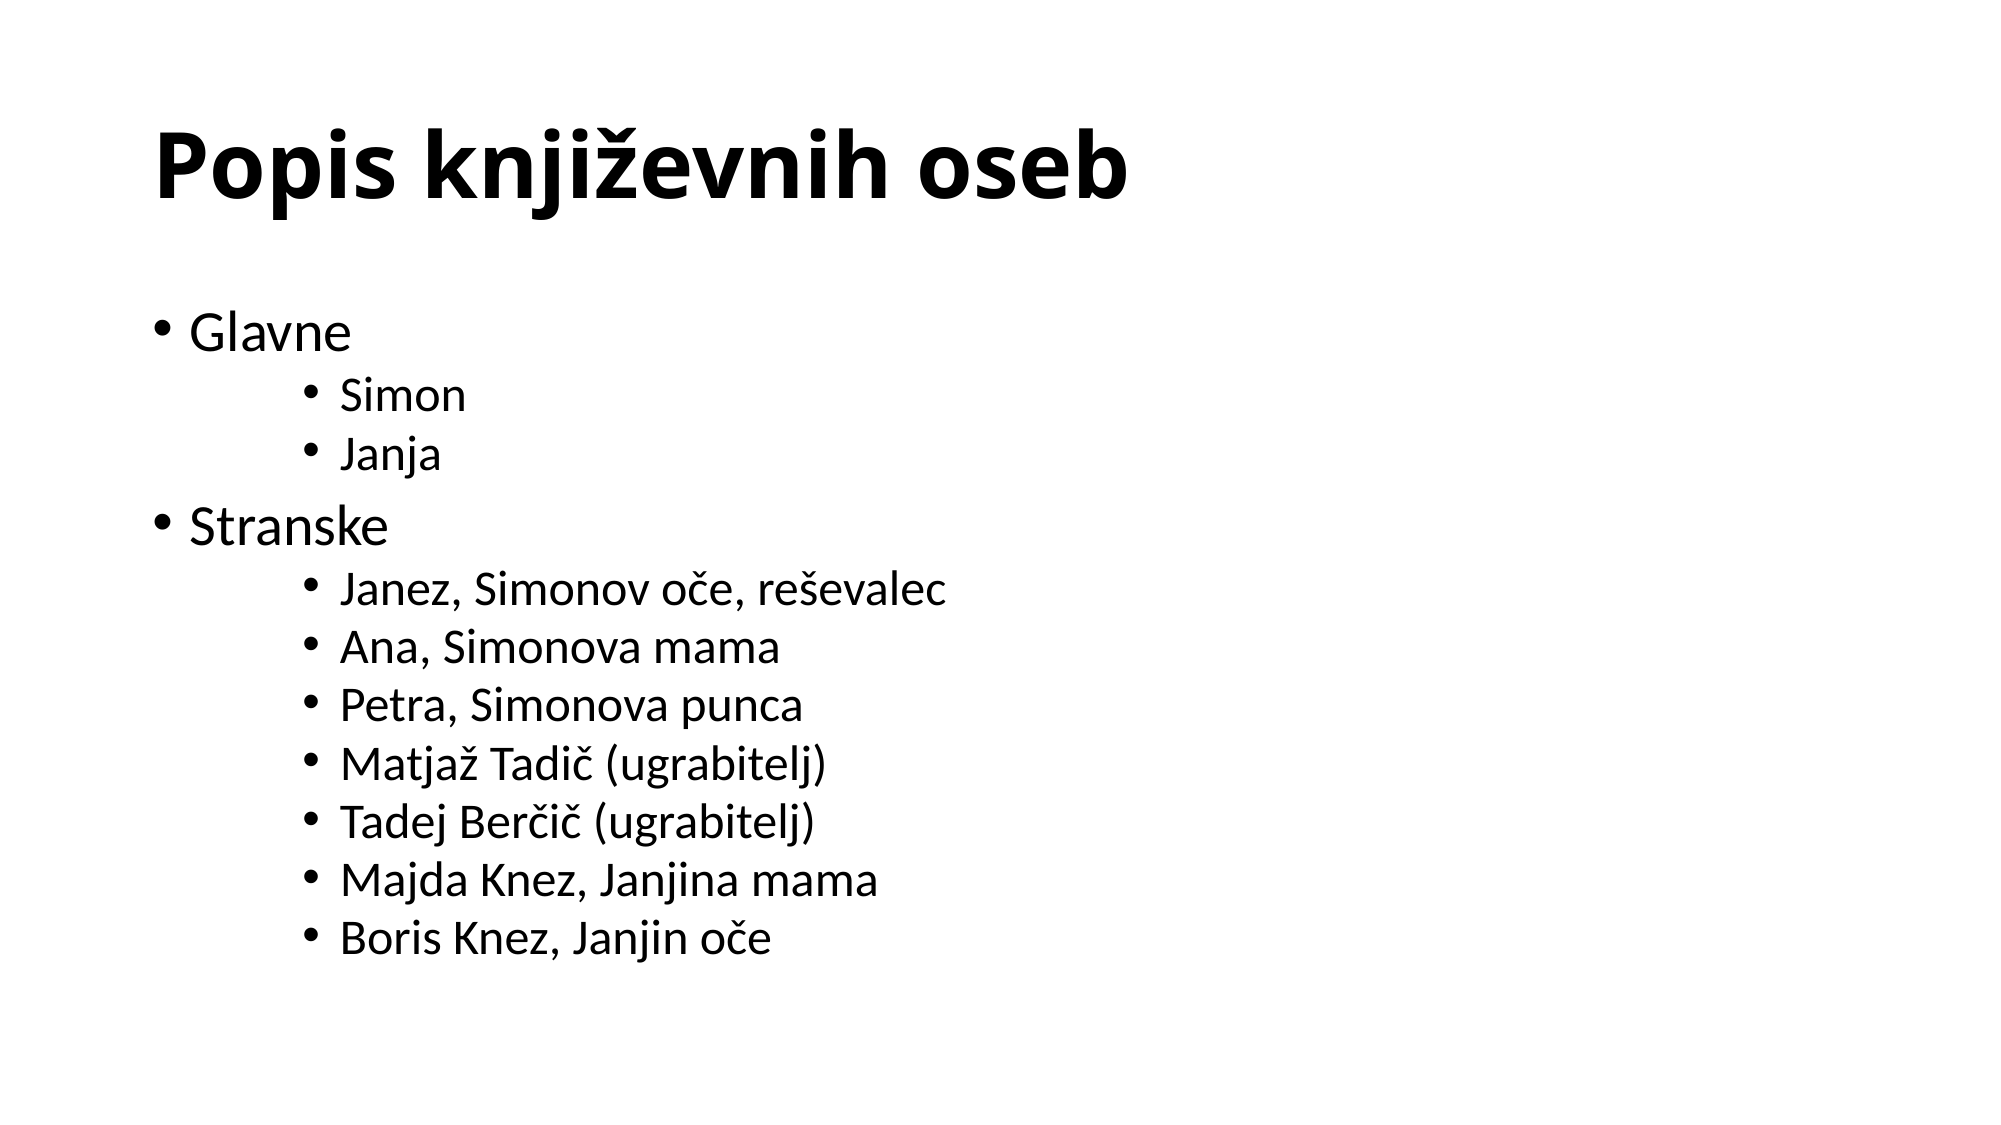

# Popis književnih oseb
Glavne
Simon
Janja
Stranske
Janez, Simonov oče, reševalec
Ana, Simonova mama
Petra, Simonova punca
Matjaž Tadič (ugrabitelj)
Tadej Berčič (ugrabitelj)
Majda Knez, Janjina mama
Boris Knez, Janjin oče